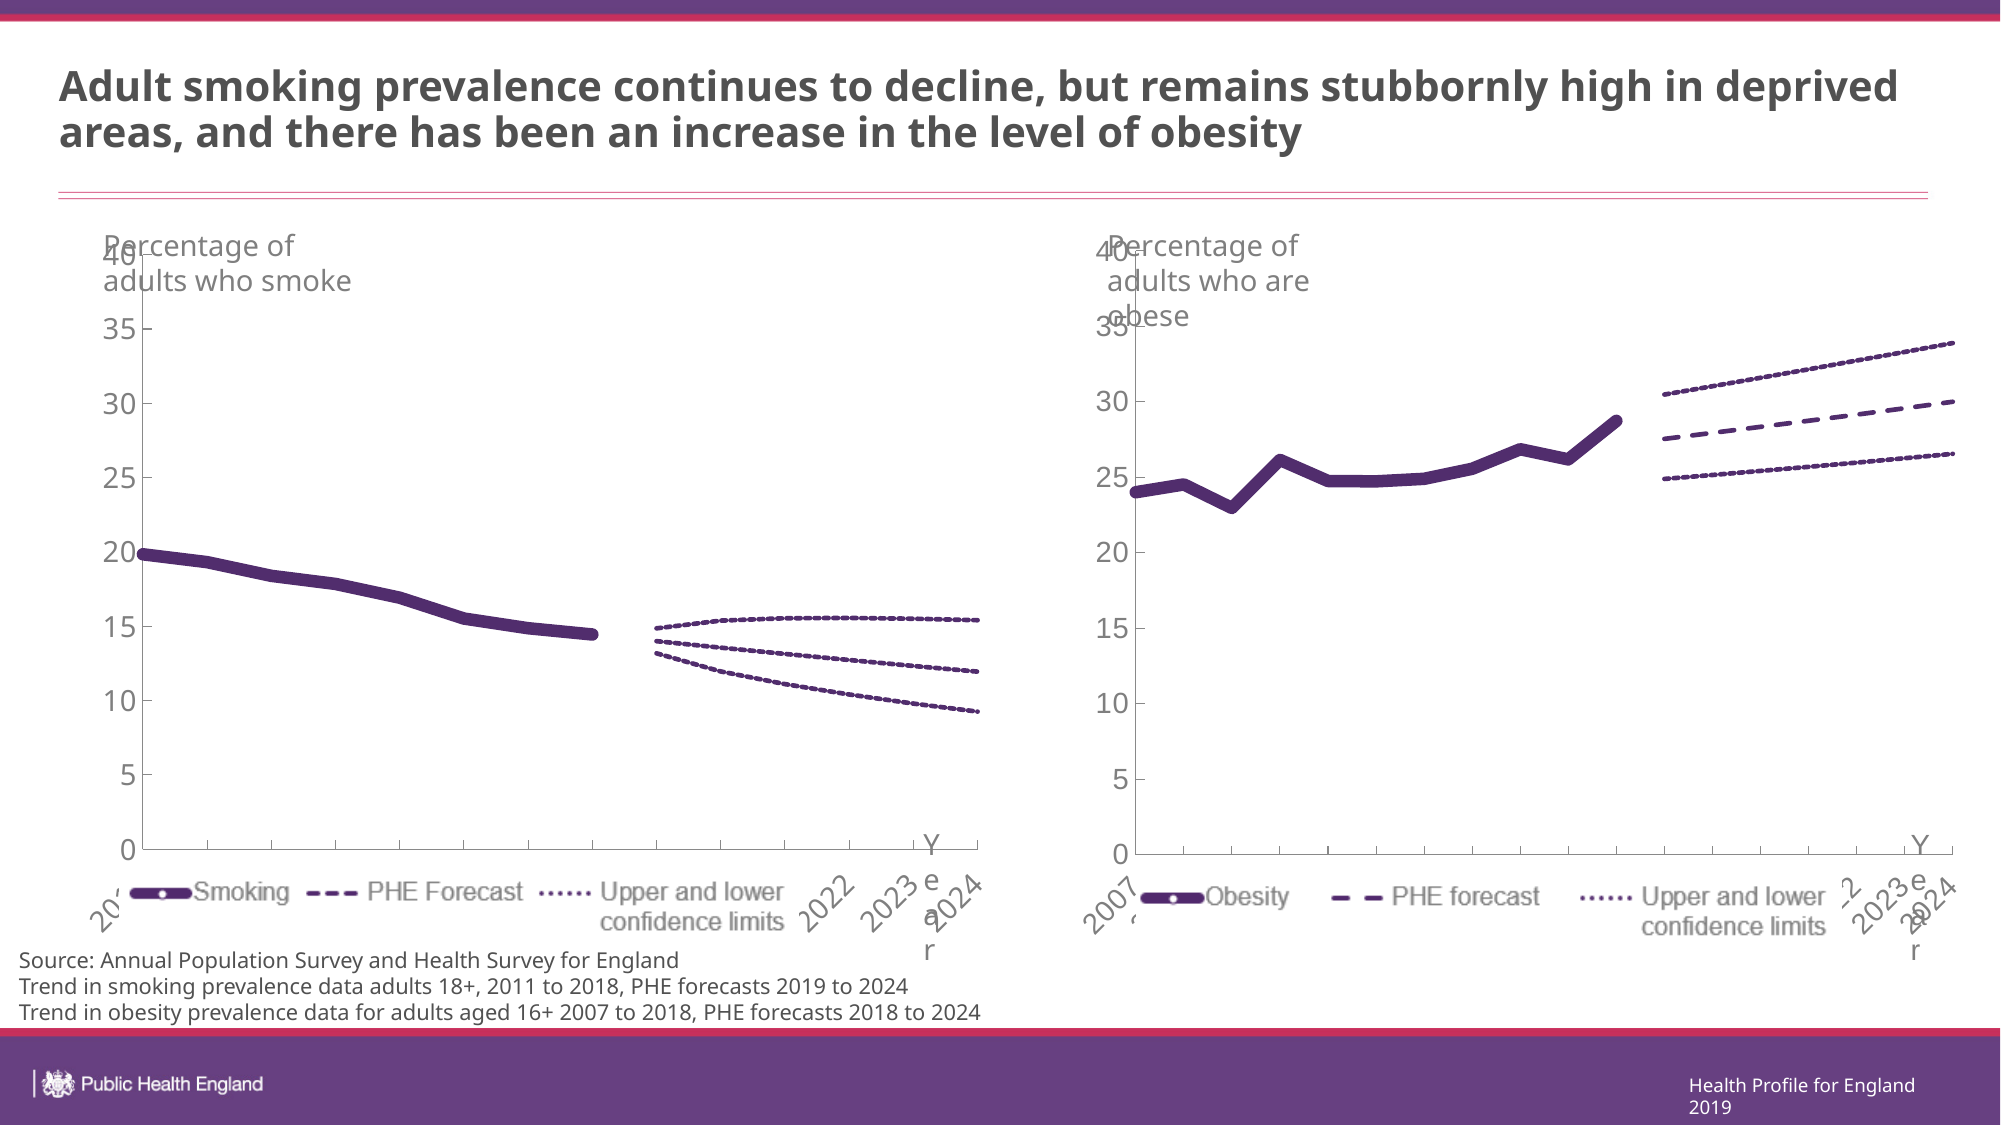

# Adult smoking prevalence continues to decline, but remains stubbornly high in deprived areas, and there has been an increase in the level of obesity
### Chart
| Category | Smoking Prevalence | Smoking Projection | Lower confidence interval | Upper confidence interval |
|---|---|---|---|---|
| 2011 | 19.842 | None | None | None |
| 2012 | 19.3157 | None | None | None |
| 2013 | 18.3925 | None | None | None |
| 2014 | 17.8498 | None | None | None |
| 2015 | 16.9234 | None | None | None |
| 2016 | 15.5195 | None | None | None |
| 2017 | 14.8681 | None | None | None |
| 2018 | 14.4493116721904 | None | None | None |
| 2019 | None | 14.0 | 13.18 | 14.86 |
| 2020 | None | 13.56 | 11.96 | 15.38 |
| 2021 | None | 13.14 | 11.11 | 15.54 |
| 2022 | None | 12.73 | 10.41 | 15.56 |
| 2023 | None | 12.33 | 9.8 | 15.51 |
| 2024 | None | 11.95 | 9.26 | 15.41 |Percentage of adults who smoke
Year
### Chart
| Category | Obesity Prevalence | Obesity Projection | Lower confidence interval | Upper confidence interval |
|---|---|---|---|---|
| 2007 | 24.0079854104684 | None | None | None |
| 2008 | 24.525294577346 | None | None | None |
| 2009 | 22.9652525678599 | None | None | None |
| 2010 | 26.14952 | None | None | None |
| 2011 | 24.753233 | None | None | None |
| 2012 | 24.730353 | None | None | None |
| 2013 | 24.897112 | None | None | None |
| 2014 | 25.560831 | None | None | None |
| 2015 | 26.8563564524887 | None | None | None |
| 2016 | 26.1837765711311 | None | None | None |
| 2017 | 28.7338989760073 | None | None | None |
| 2018 | None | 27.54 | 24.89 | 30.48 |
| 2019 | None | 27.94 | 25.15 | 31.03 |
| 2020 | None | 28.34 | 25.42 | 31.59 |
| 2021 | None | 28.74 | 25.69 | 32.15 |
| 2022 | None | 29.15 | 25.97 | 32.73 |
| 2023 | None | 29.57 | 26.26 | 33.3 |
| 2024 | None | 30.0 | 26.55 | 33.89 |Percentage of adults who are obese
Year
Source: Annual Population Survey and Health Survey for England
Trend in smoking prevalence data adults 18+, 2011 to 2018, PHE forecasts 2019 to 2024
Trend in obesity prevalence data for adults aged 16+ 2007 to 2018, PHE forecasts 2018 to 2024
Health Profile for England 2019